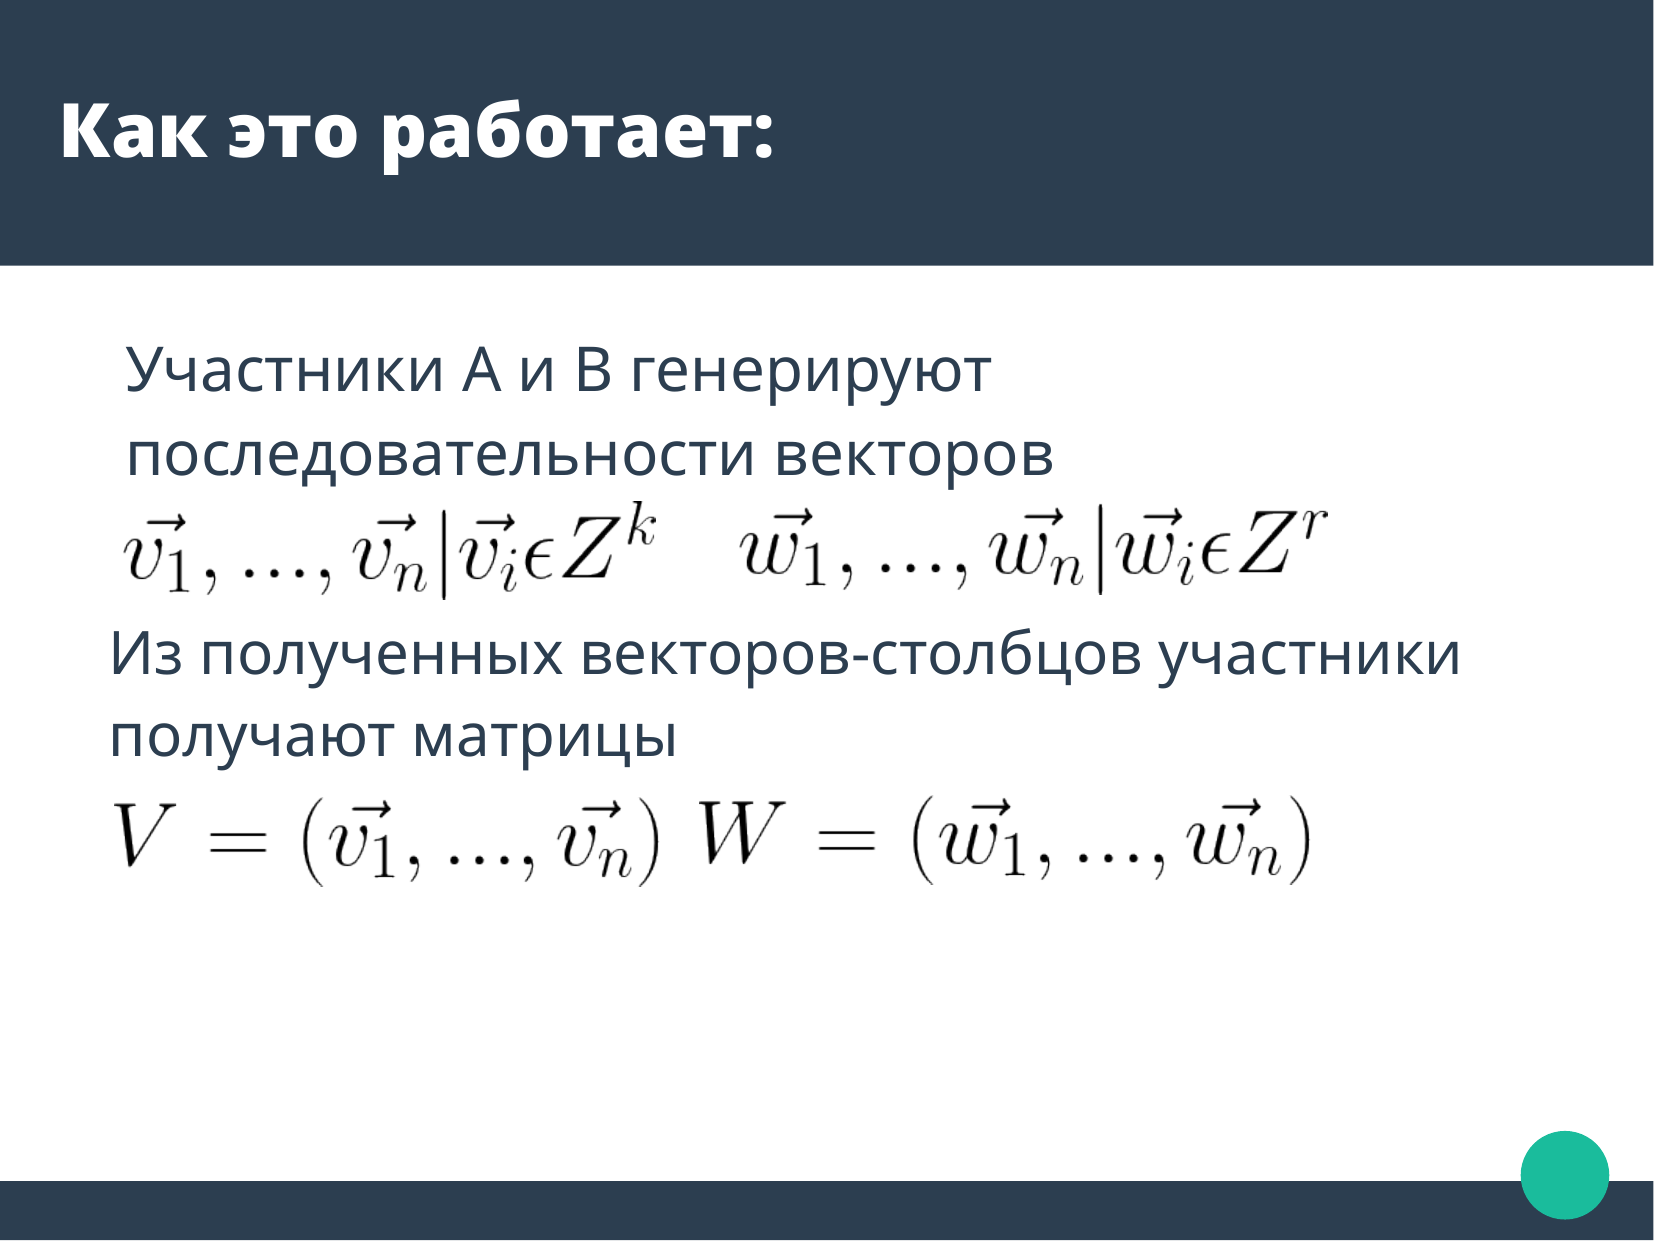

# Как это работает:
Участники А и В генерируют последовательности векторов
Из полученных векторов-столбцов участники получают матрицы